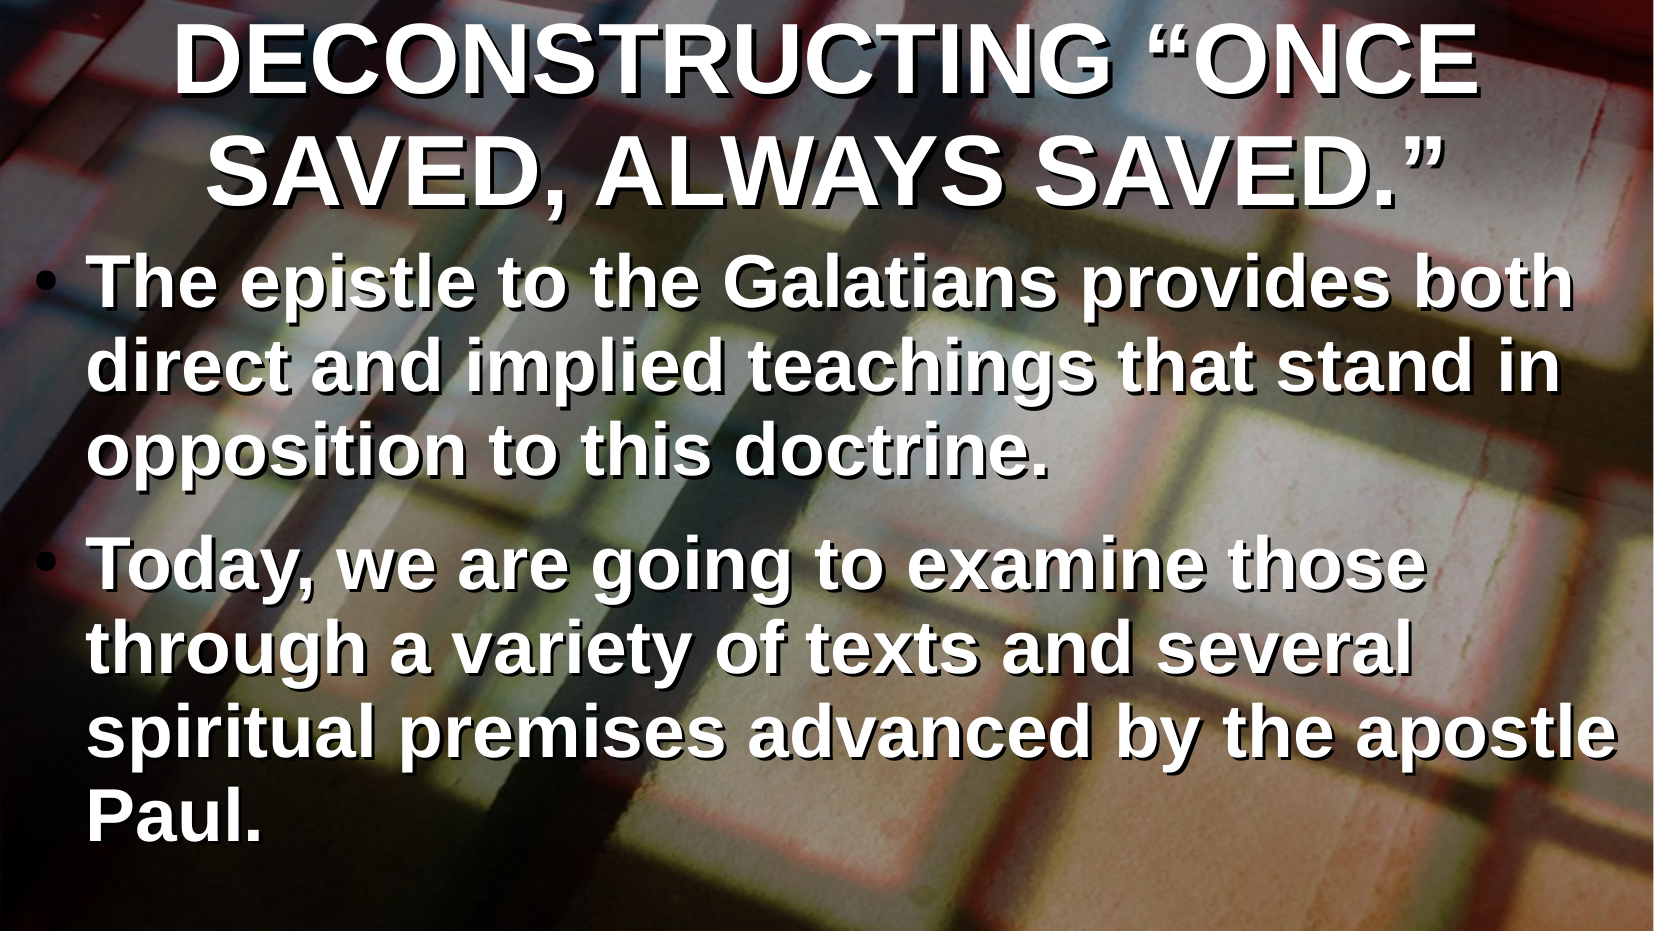

# DECONSTRUCTING “ONCE SAVED, ALWAYS SAVED.”
The epistle to the Galatians provides both direct and implied teachings that stand in opposition to this doctrine.
Today, we are going to examine those through a variety of texts and several spiritual premises advanced by the apostle Paul.